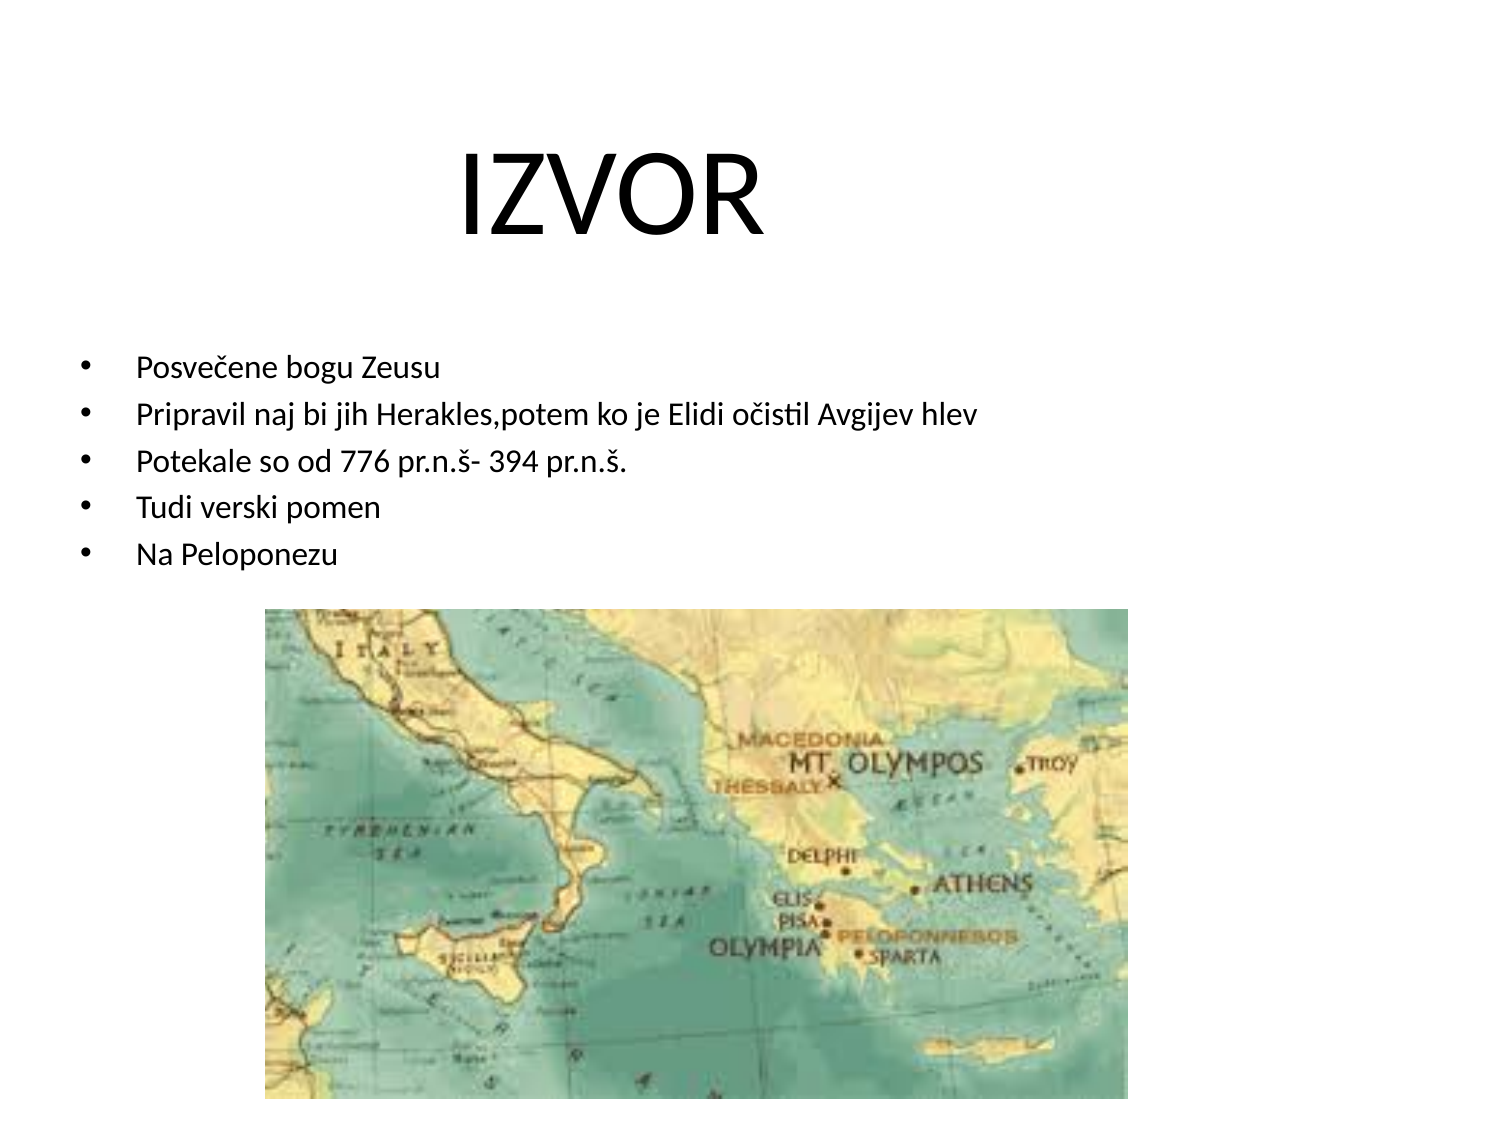

IZVOR
# Posvečene bogu Zeusu
Pripravil naj bi jih Herakles,potem ko je Elidi očistil Avgijev hlev
Potekale so od 776 pr.n.š- 394 pr.n.š.
Tudi verski pomen
Na Peloponezu